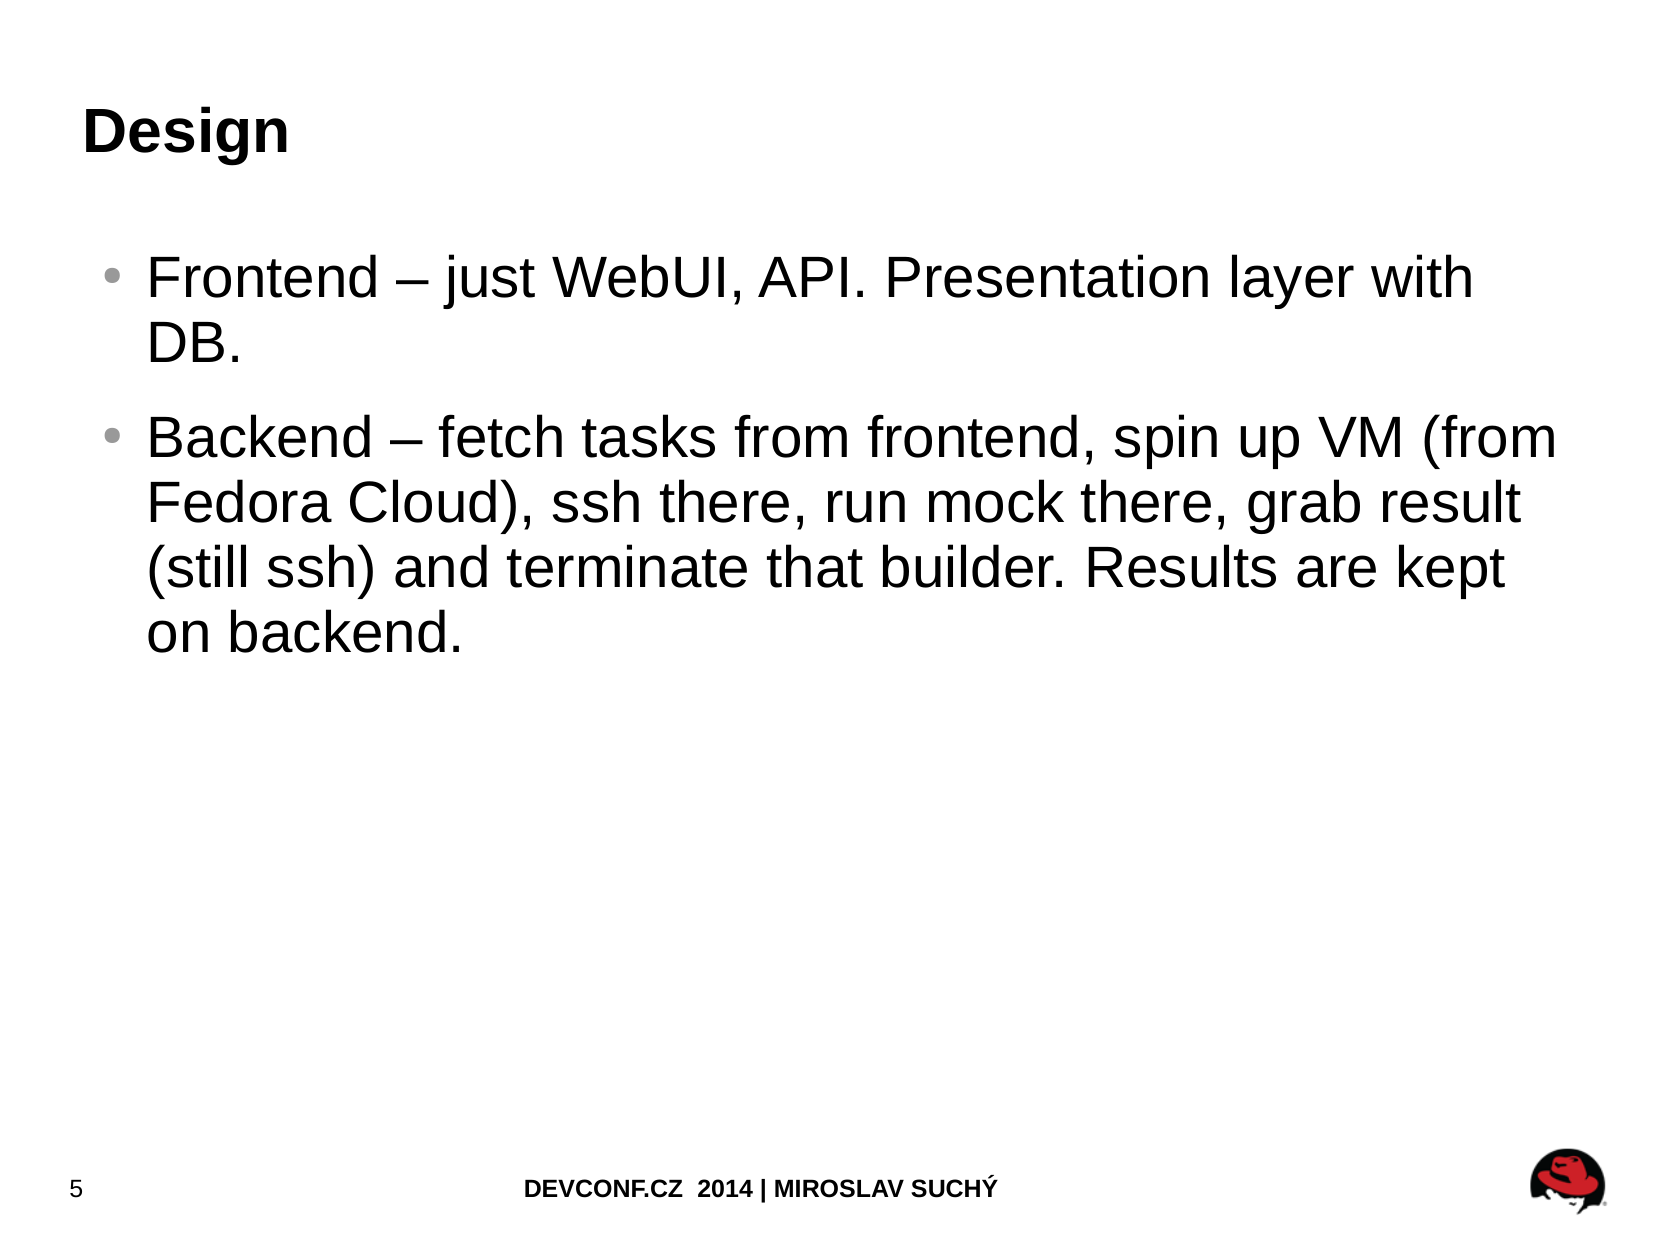

# Design
Frontend – just WebUI, API. Presentation layer with DB.
Backend – fetch tasks from frontend, spin up VM (from Fedora Cloud), ssh there, run mock there, grab result (still ssh) and terminate that builder. Results are kept on backend.